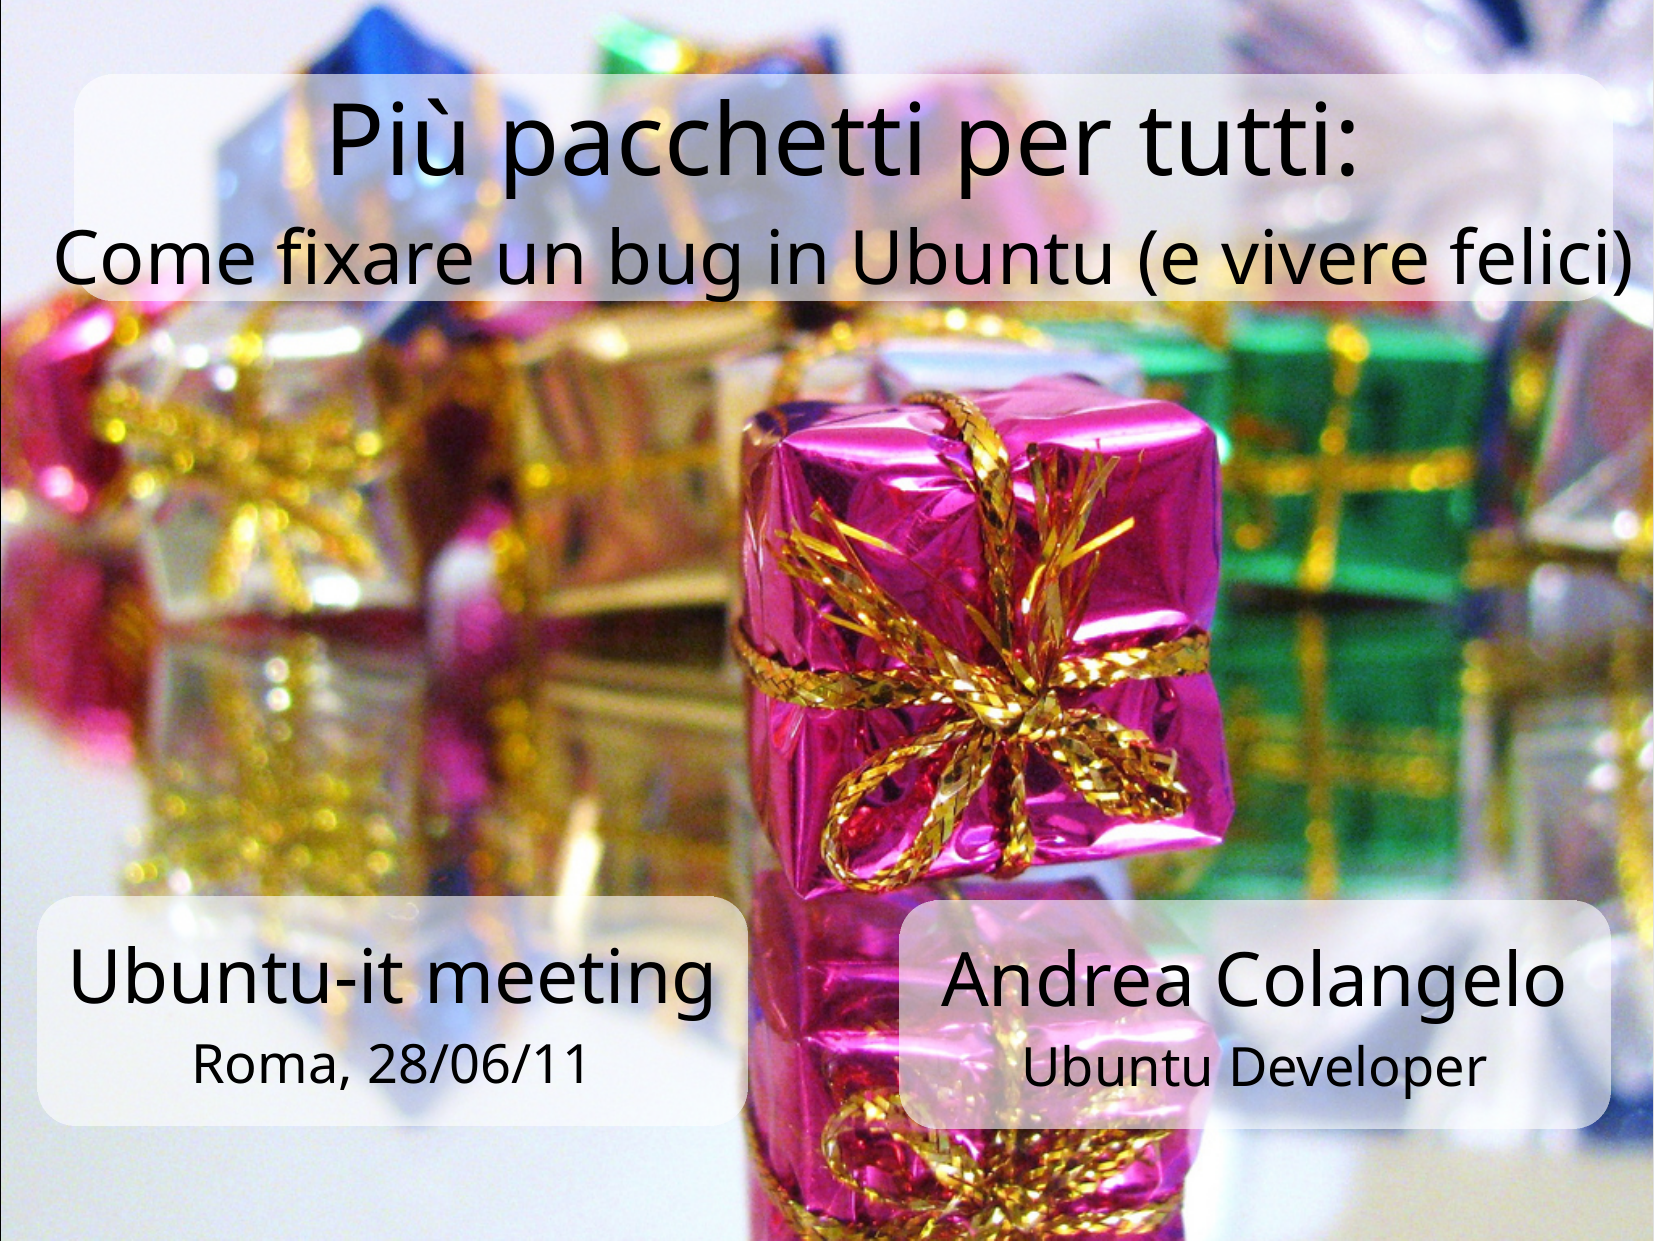

Più pacchetti per tutti:
Come fixare un bug in Ubuntu (e vivere felici)
Ubuntu-it meeting
Roma, 28/06/11
Andrea Colangelo
Ubuntu Developer